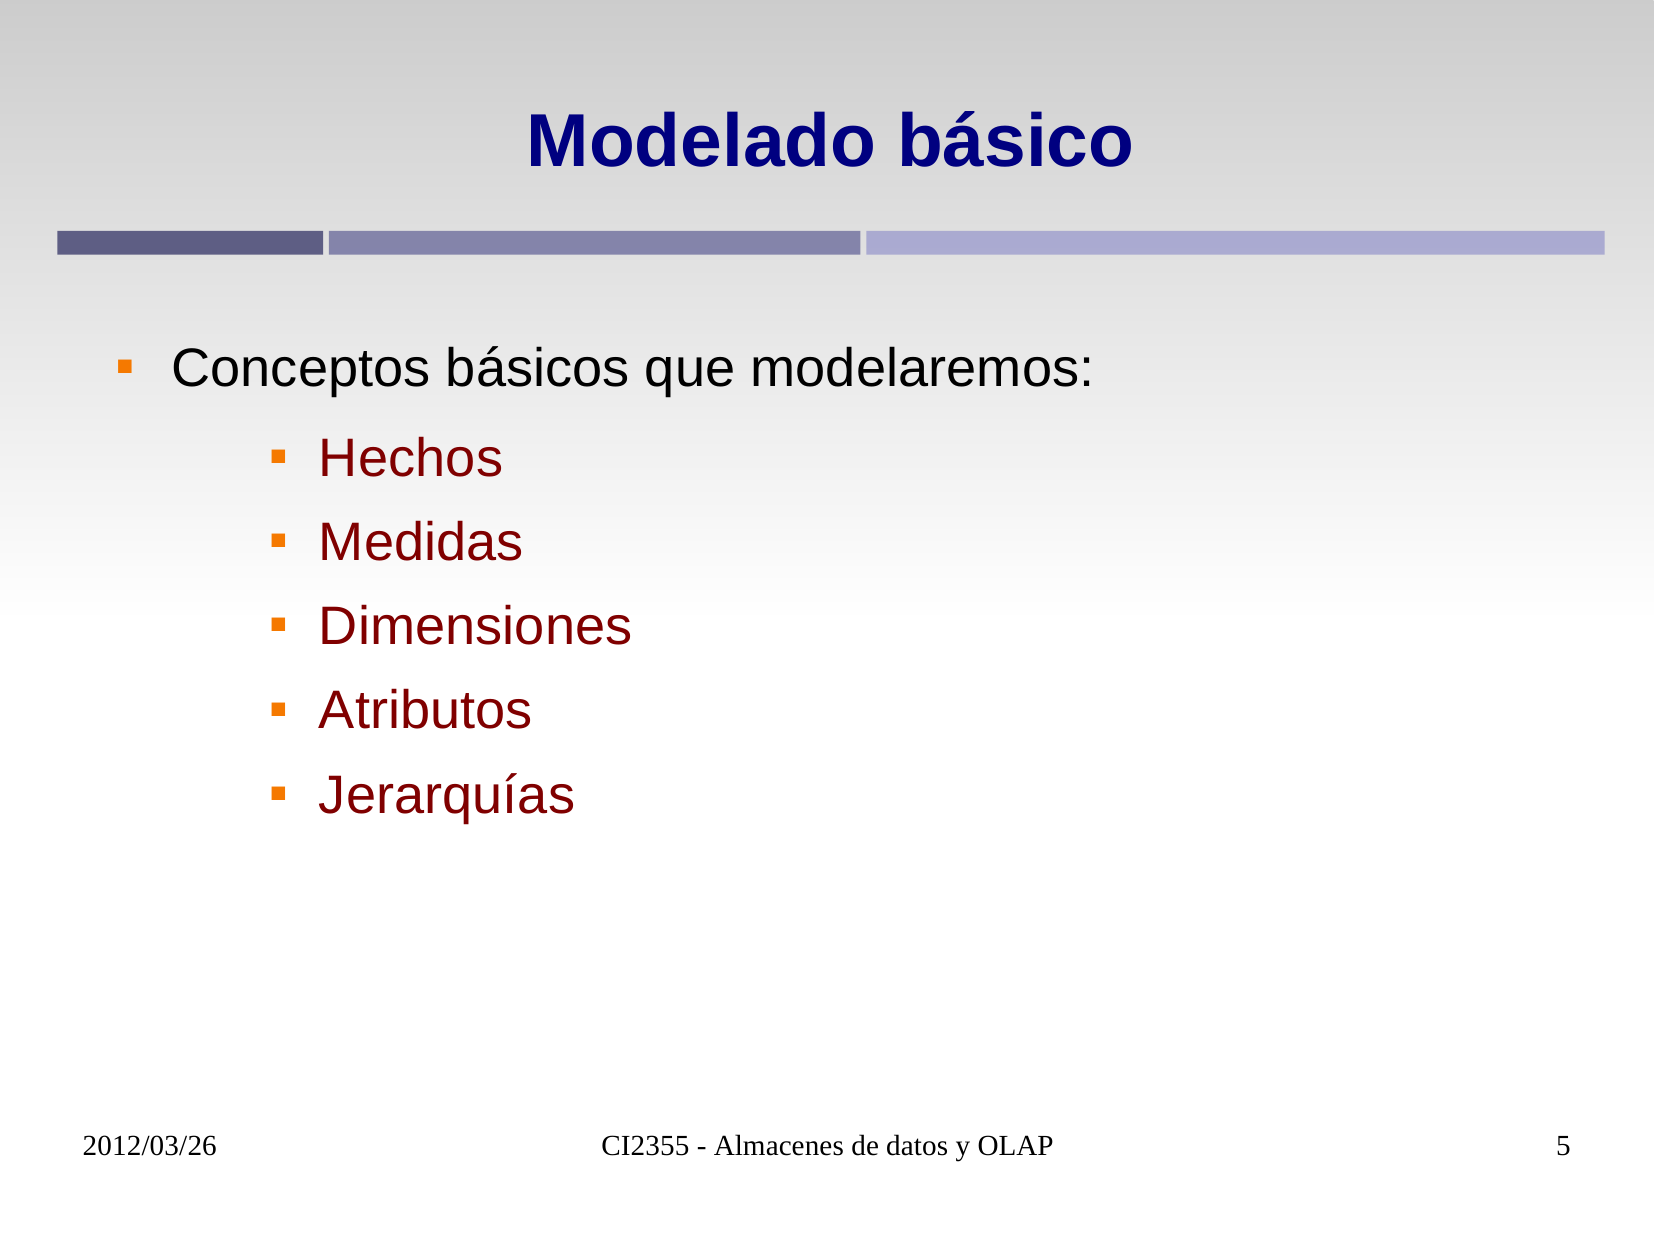

# Modelado básico
Conceptos básicos que modelaremos:
Hechos
Medidas
Dimensiones
Atributos
Jerarquías
2012/03/26
CI2355 - Almacenes de datos y OLAP
5